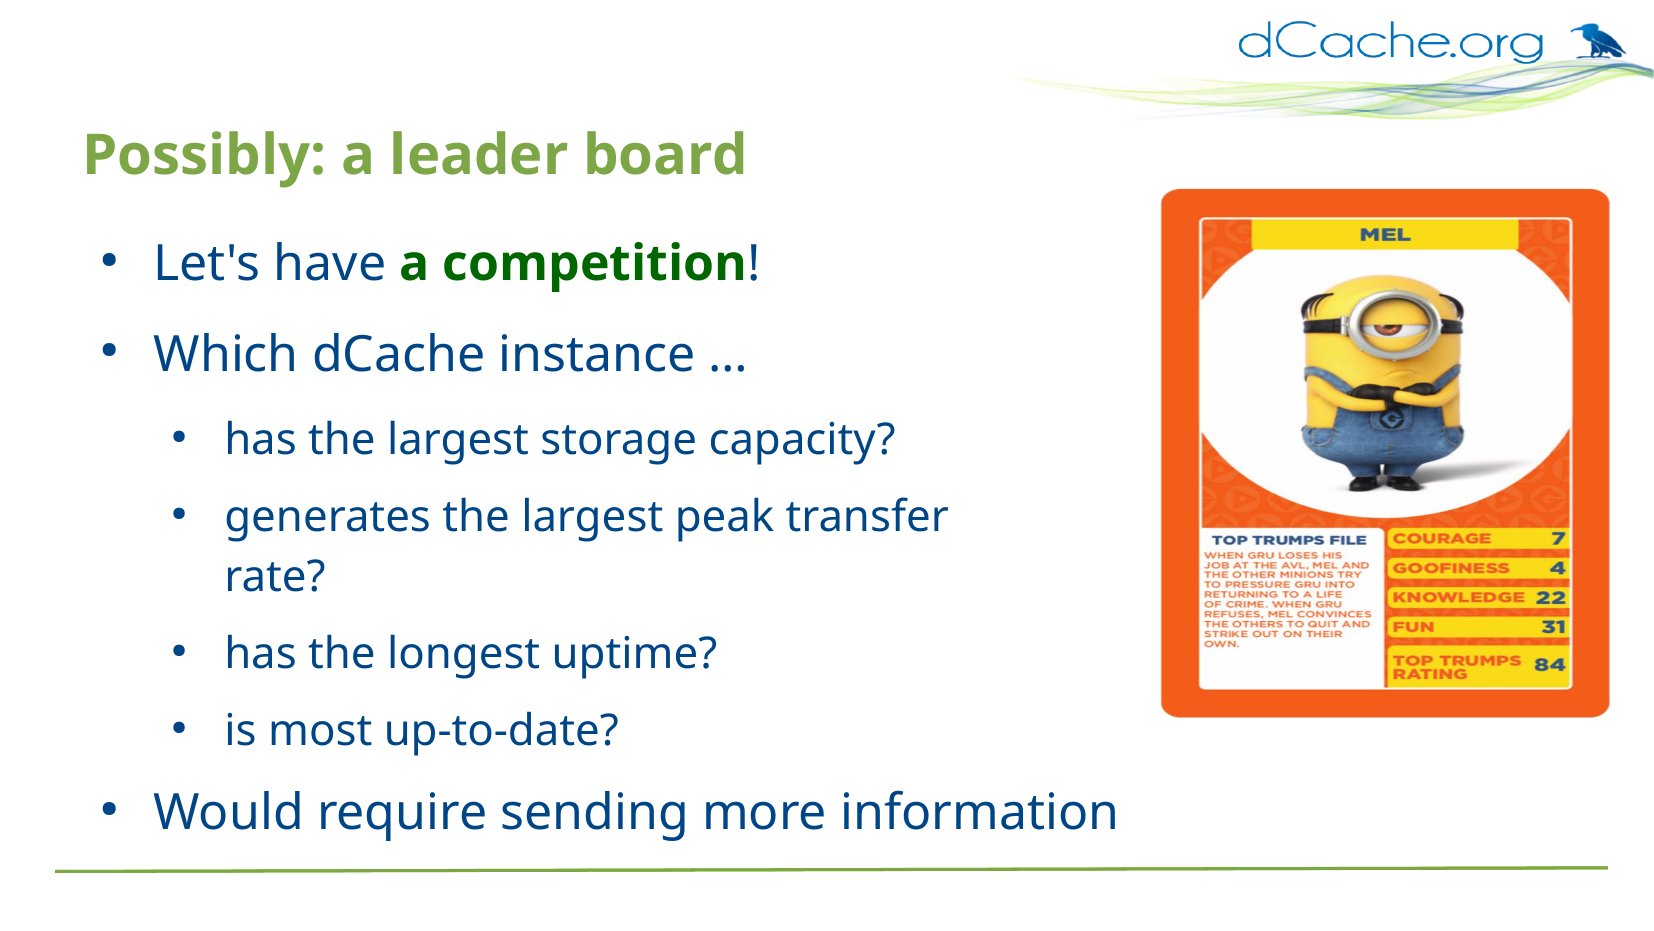

# Possibly: a leader board
Let's have a competition!
Which dCache instance …
has the largest storage capacity?
generates the largest peak transfer
rate?
has the longest uptime?
is most up-to-date?
Would require sending more information